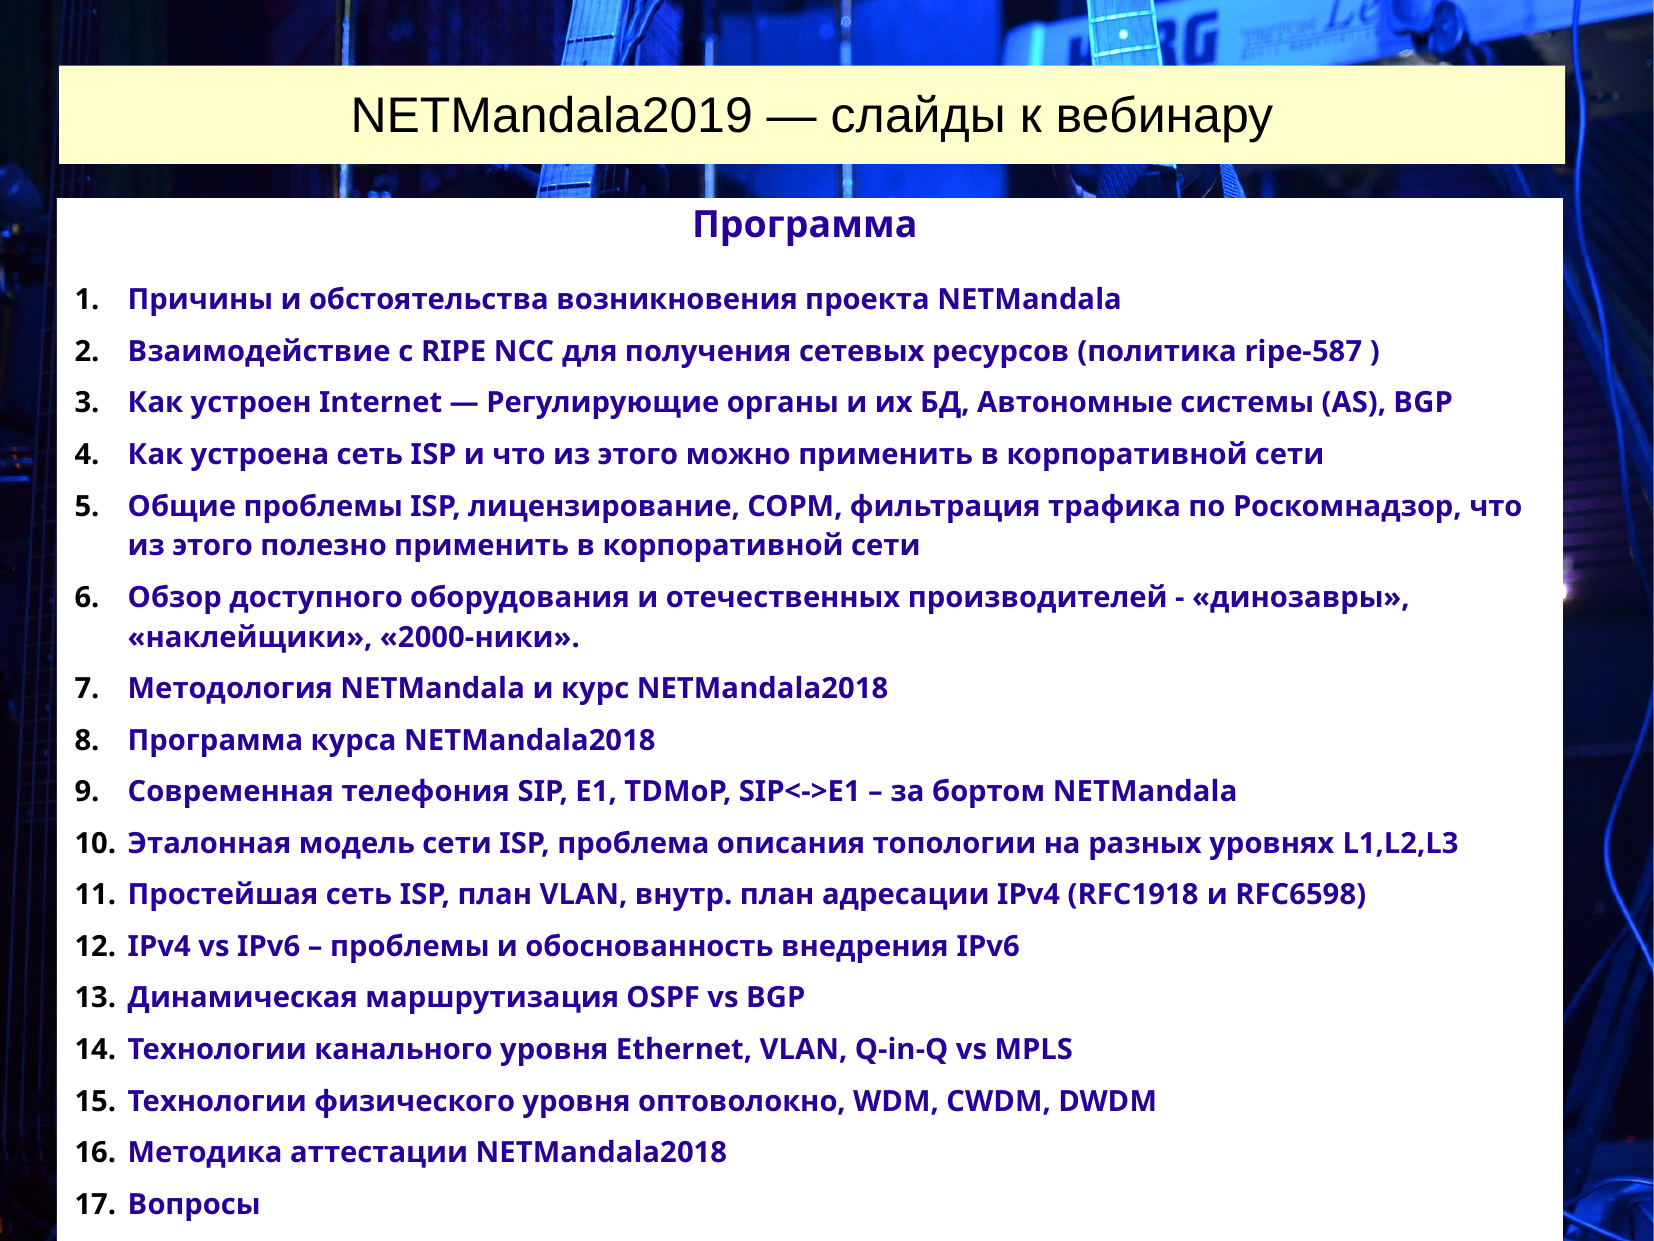

# NETMandala2019 — слайды к вебинару
Программа
Причины и обстоятельства возникновения проекта NETMandala
Взаимодействие с RIPE NCC для получения сетевых ресурсов (политика ripe-587 )
Как устроен Internet — Регулирующие органы и их БД, Автономные системы (AS), BGP
Как устроена сеть ISP и что из этого можно применить в корпоративной сети
Общие проблемы ISP, лицензирование, СОРМ, фильтрация трафика по Роскомнадзор, что из этого полезно применить в корпоративной сети
Обзор доступного оборудования и отечественных производителей - «динозавры», «наклейщики», «2000-ники».
Методология NETMandala и курс NETMandala2018
Программа курса NETMandala2018
Современная телефония SIP, E1, TDMoP, SIP<->E1 – за бортом NETMandala
Эталонная модель сети ISP, проблема описания топологии на разных уровнях L1,L2,L3
Простейшая сеть ISP, план VLAN, внутр. план адресации IPv4 (RFC1918 и RFC6598)
IPv4 vs IPv6 – проблемы и обоснованность внедрения IPv6
Динамическая маршрутизация OSPF vs BGP
Технологии канального уровня Ethernet, VLAN, Q-in-Q vs MPLS
Технологии физического уровня оптоволокно, WDM, CWDM, DWDM
Методика аттестации NETMandala2018
Вопросы